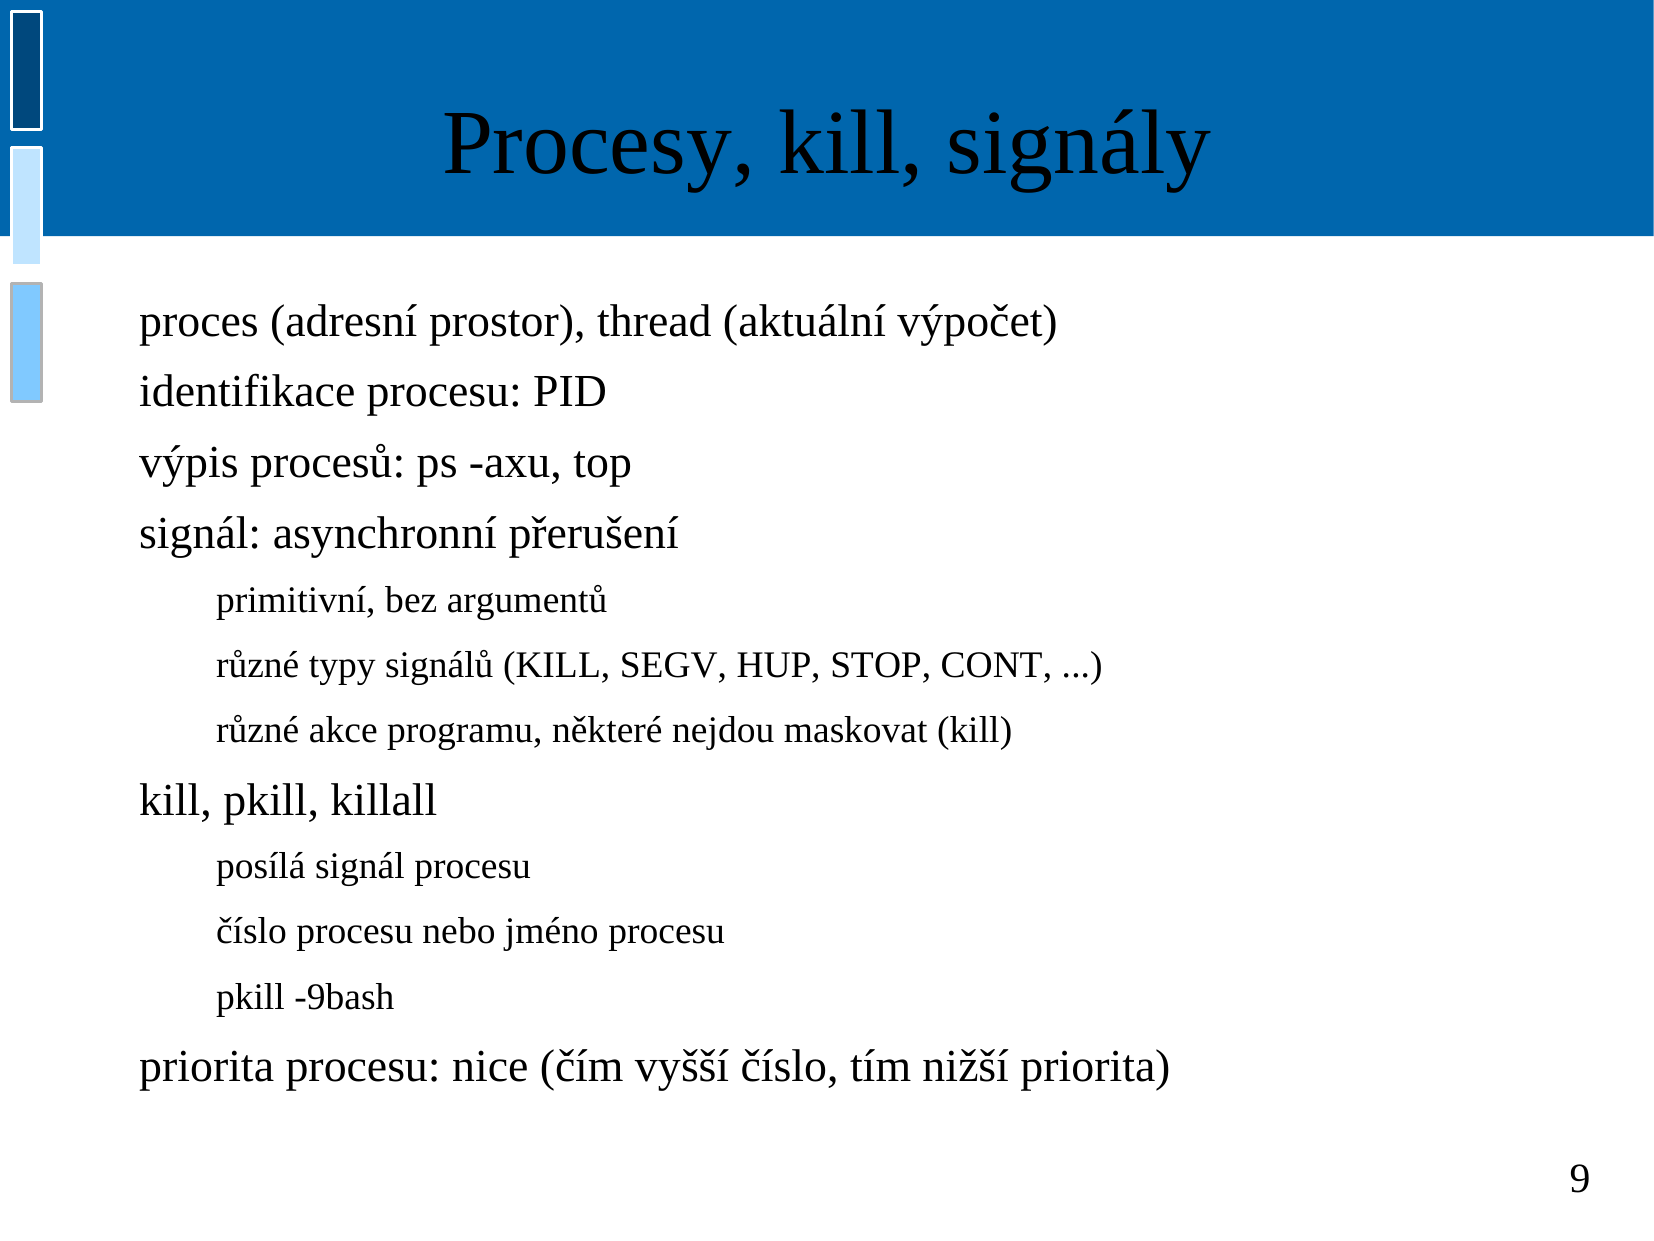

# Procesy, kill, signály
proces (adresní prostor), thread (aktuální výpočet)
identifikace procesu: PID
výpis procesů: ps -axu, top
signál: asynchronní přerušení
primitivní, bez argumentů
různé typy signálů (KILL, SEGV, HUP, STOP, CONT, ...)
různé akce programu, některé nejdou maskovat (kill)
kill, pkill, killall
posílá signál procesu
číslo procesu nebo jméno procesu
pkill -9bash
priorita procesu: nice (čím vyšší číslo, tím nižší priorita)